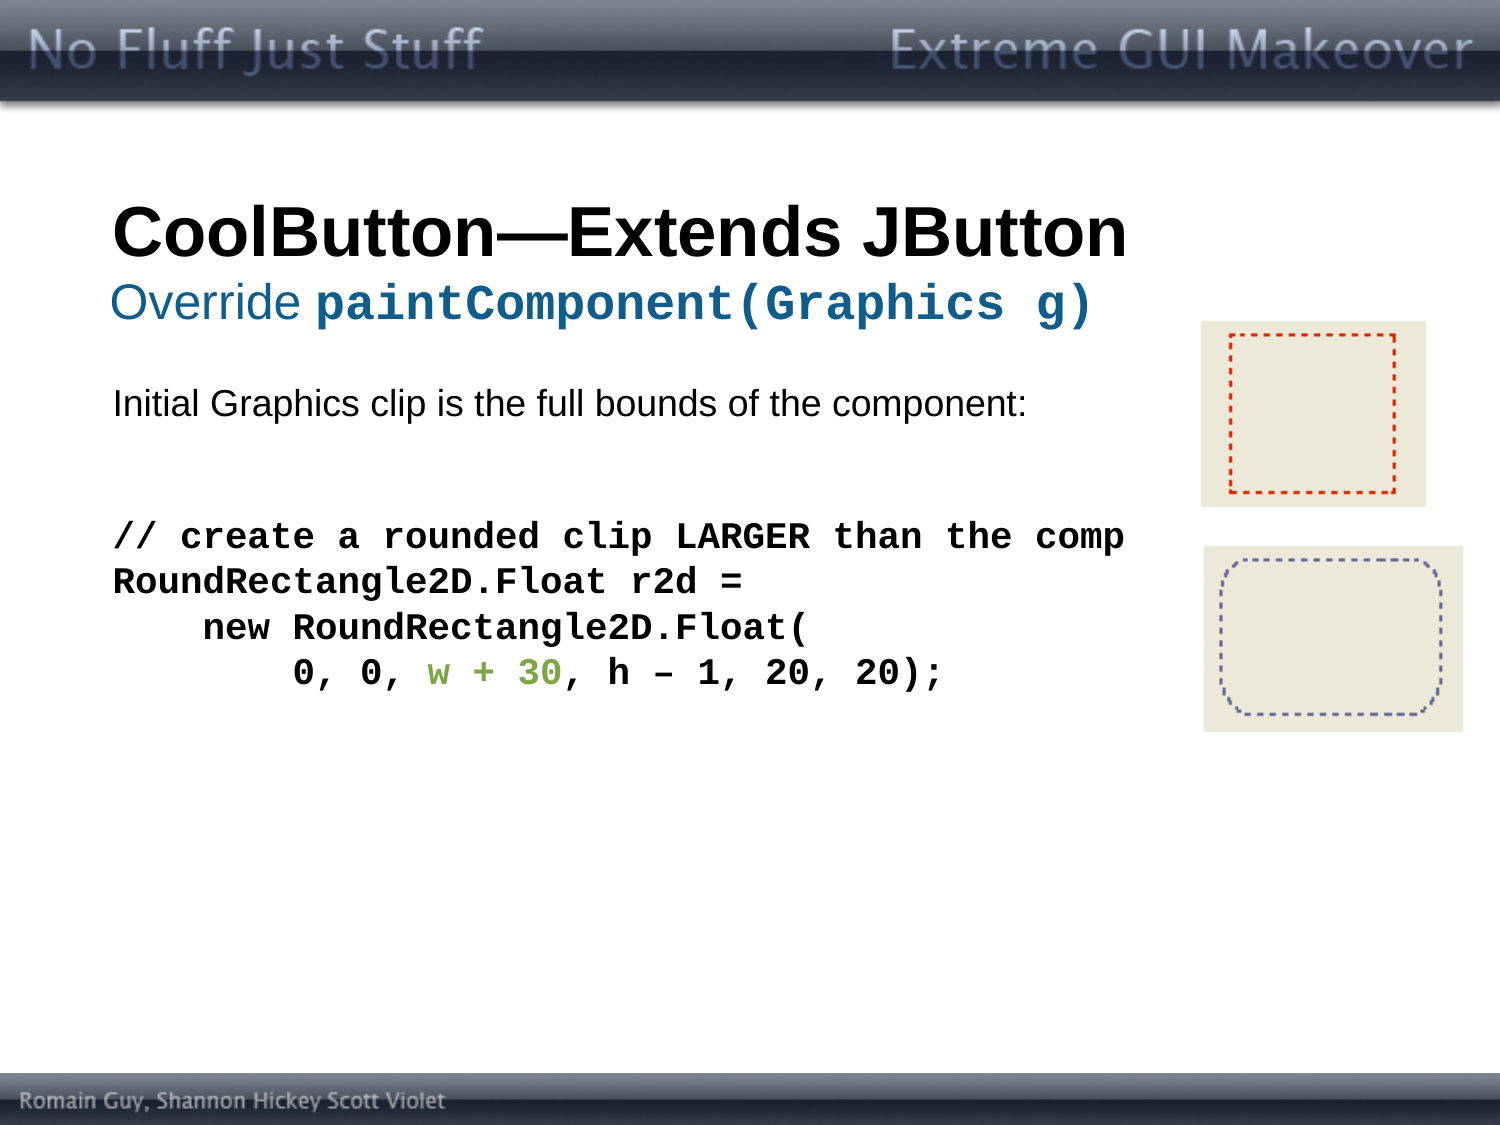

# CoolButton—Extends JButton
Override paintComponent(Graphics g)
Initial Graphics clip is the full bounds of the component:
// create a rounded clip LARGER than the comp
RoundRectangle2D.Float r2d =
 new RoundRectangle2D.Float(
 0, 0, w + 30, h – 1, 20, 20);